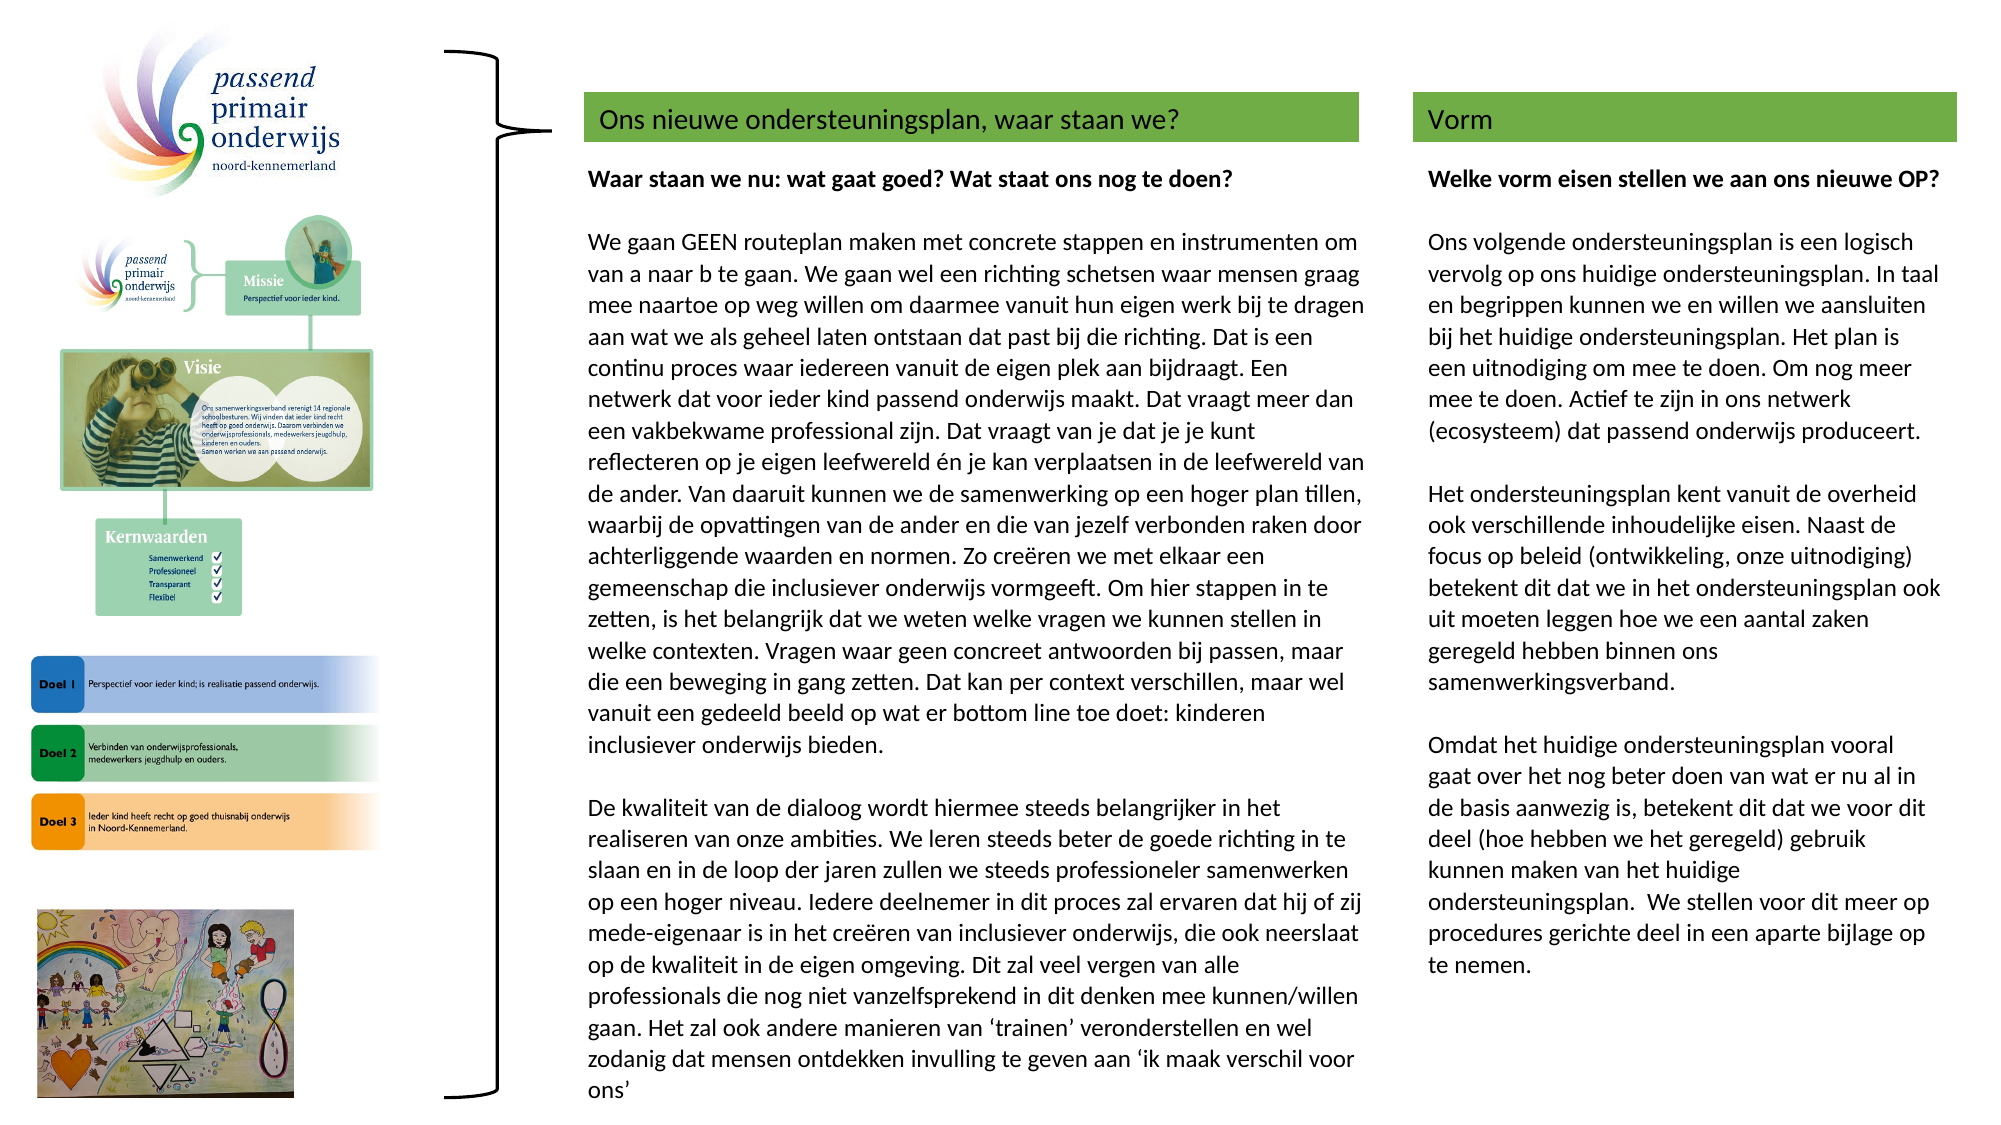

Ons nieuwe ondersteuningsplan, waar staan we?
Vorm
Waar staan we nu: wat gaat goed? Wat staat ons nog te doen?
We gaan GEEN routeplan maken met concrete stappen en instrumenten om van a naar b te gaan. We gaan wel een richting schetsen waar mensen graag mee naartoe op weg willen om daarmee vanuit hun eigen werk bij te dragen aan wat we als geheel laten ontstaan dat past bij die richting. Dat is een continu proces waar iedereen vanuit de eigen plek aan bijdraagt. Een netwerk dat voor ieder kind passend onderwijs maakt. Dat vraagt meer dan een vakbekwame professional zijn. Dat vraagt van je dat je je kunt reflecteren op je eigen leefwereld én je kan verplaatsen in de leefwereld van de ander. Van daaruit kunnen we de samenwerking op een hoger plan tillen, waarbij de opvattingen van de ander en die van jezelf verbonden raken door achterliggende waarden en normen. Zo creëren we met elkaar een gemeenschap die inclusiever onderwijs vormgeeft. Om hier stappen in te zetten, is het belangrijk dat we weten welke vragen we kunnen stellen in welke contexten. Vragen waar geen concreet antwoorden bij passen, maar die een beweging in gang zetten. Dat kan per context verschillen, maar wel vanuit een gedeeld beeld op wat er bottom line toe doet: kinderen inclusiever onderwijs bieden.
De kwaliteit van de dialoog wordt hiermee steeds belangrijker in het realiseren van onze ambities. We leren steeds beter de goede richting in te slaan en in de loop der jaren zullen we steeds professioneler samenwerken op een hoger niveau. Iedere deelnemer in dit proces zal ervaren dat hij of zij mede-eigenaar is in het creëren van inclusiever onderwijs, die ook neerslaat op de kwaliteit in de eigen omgeving. Dit zal veel vergen van alle professionals die nog niet vanzelfsprekend in dit denken mee kunnen/willen gaan. Het zal ook andere manieren van ‘trainen’ veronderstellen en wel zodanig dat mensen ontdekken invulling te geven aan ‘ik maak verschil voor ons’
Welke vorm eisen stellen we aan ons nieuwe OP?
Ons volgende ondersteuningsplan is een logisch vervolg op ons huidige ondersteuningsplan. In taal en begrippen kunnen we en willen we aansluiten bij het huidige ondersteuningsplan. Het plan is een uitnodiging om mee te doen. Om nog meer mee te doen. Actief te zijn in ons netwerk (ecosysteem) dat passend onderwijs produceert.
Het ondersteuningsplan kent vanuit de overheid ook verschillende inhoudelijke eisen. Naast de focus op beleid (ontwikkeling, onze uitnodiging) betekent dit dat we in het ondersteuningsplan ook uit moeten leggen hoe we een aantal zaken geregeld hebben binnen ons samenwerkingsverband.
Omdat het huidige ondersteuningsplan vooral gaat over het nog beter doen van wat er nu al in de basis aanwezig is, betekent dit dat we voor dit deel (hoe hebben we het geregeld) gebruik kunnen maken van het huidige ondersteuningsplan. We stellen voor dit meer op procedures gerichte deel in een aparte bijlage op te nemen.
April/juni